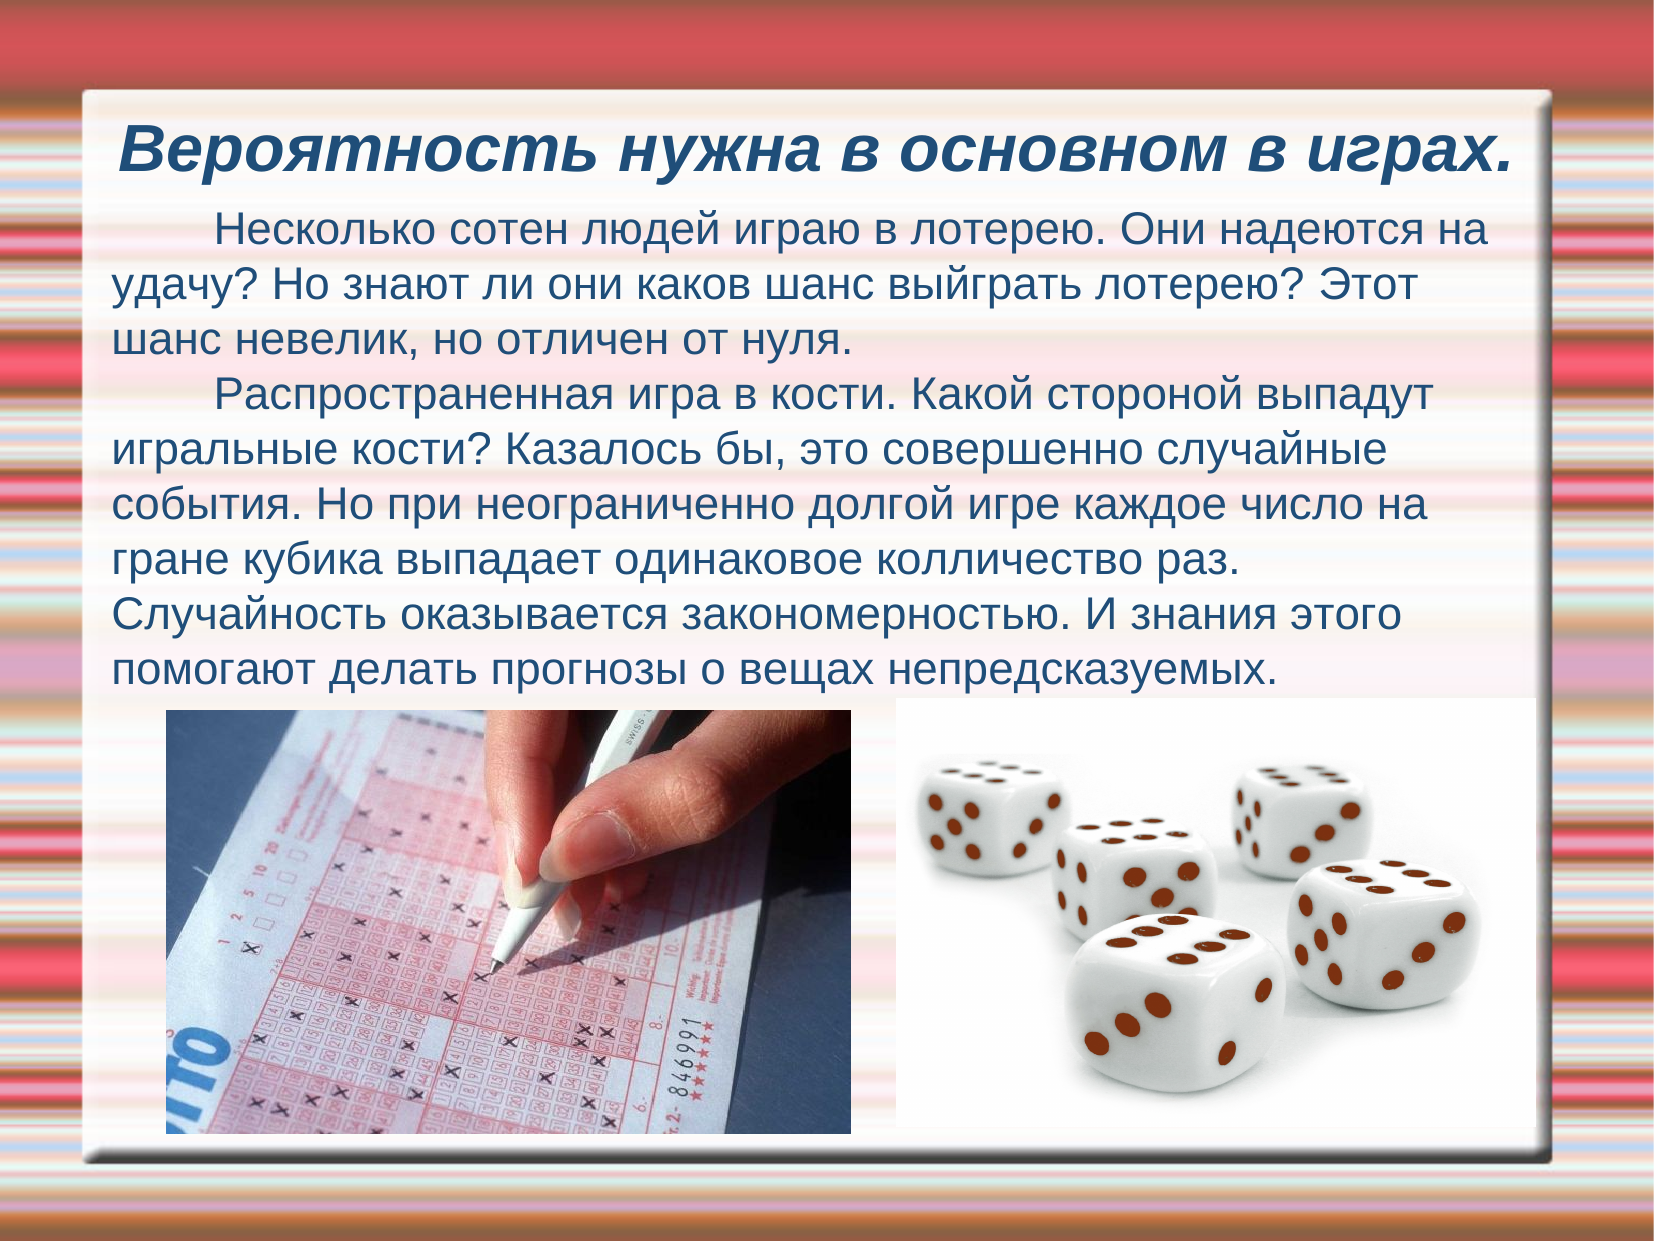

# Вероятность нужна в основном в играх.
 Несколько сотен людей играю в лотерею. Они надеются на удачу? Но знают ли они каков шанс выйграть лотерею? Этот шанс невелик, но отличен от нуля.
 Распространенная игра в кости. Какой стороной выпадут игральные кости? Казалось бы, это совершенно случайные события. Но при неограниченно долгой игре каждое число на гране кубика выпадает одинаковое колличество раз. Случайность оказывается закономерностью. И знания этого помогают делать прогнозы о вещах непредсказуемых.